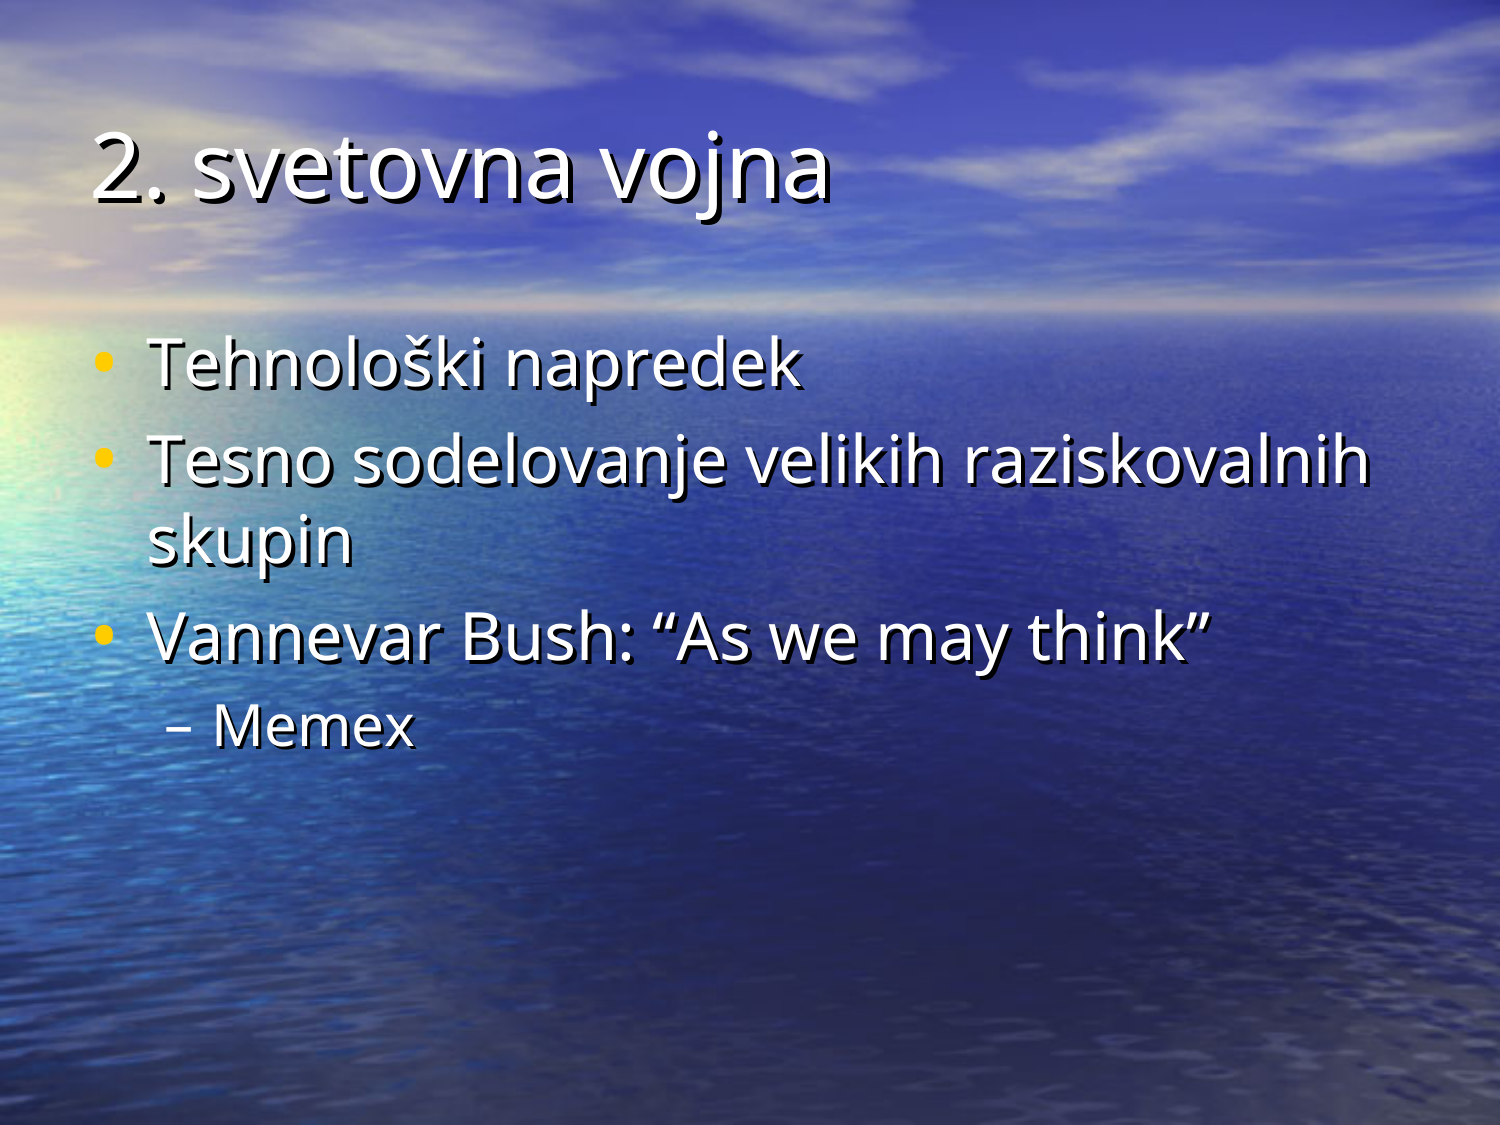

# 2. svetovna vojna
Tehnološki napredek
Tesno sodelovanje velikih raziskovalnih skupin
Vannevar Bush: “As we may think”
Memex